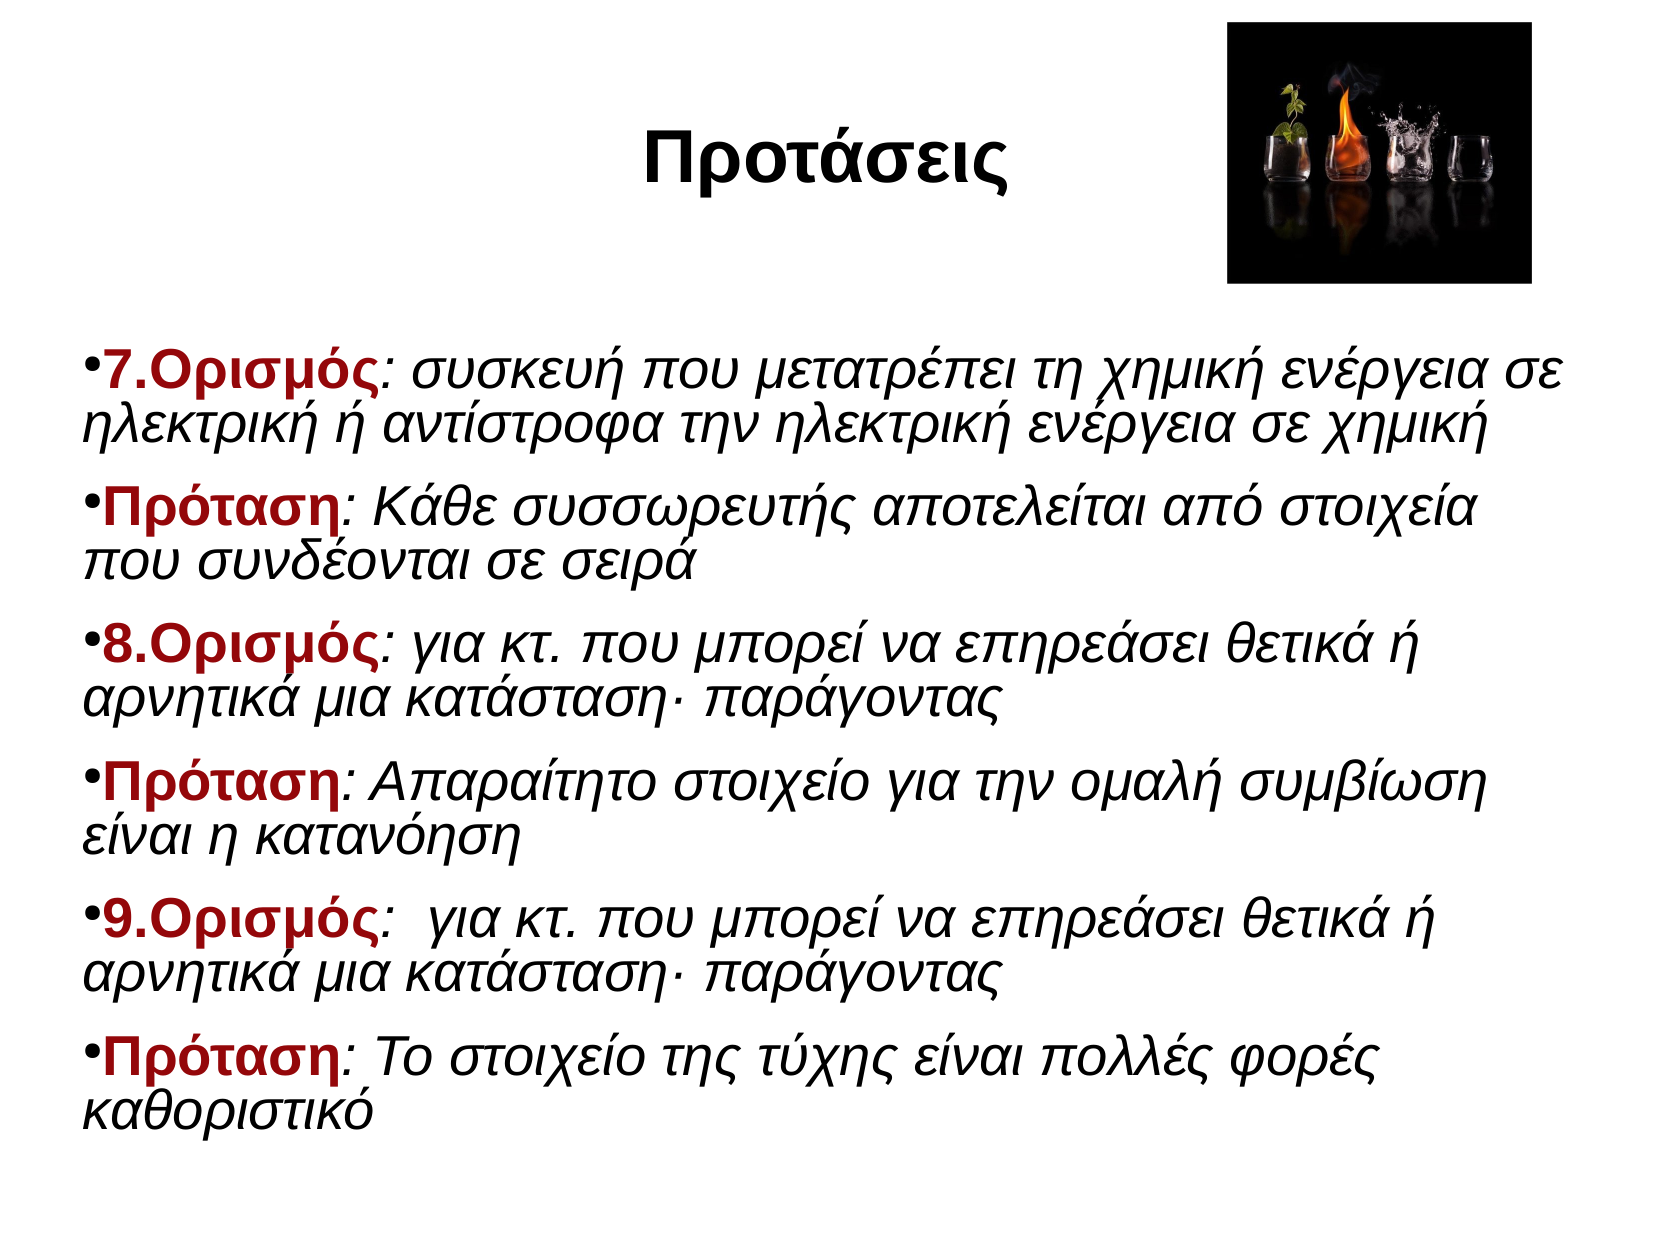

# Προτάσεις
7.Ορισμός: συσκευή που μετατρέπει τη χημική ενέργεια σε ηλεκτρική ή αντίστροφα την ηλεκτρική ενέργεια σε χημική
Πρόταση: Κάθε συσσωρευτής αποτελείται από στοιχεία που συνδέονται σε σειρά
8.Ορισμός: για κτ. που μπορεί να επηρεάσει θετικά ή αρνητικά μια κατάσταση· παράγοντας
Πρόταση: Απαραίτητο στοιχείο για την ομαλή συμβίωση είναι η κατανόηση
9.Ορισμός: για κτ. που μπορεί να επηρεάσει θετικά ή αρνητικά μια κατάσταση· παράγοντας
Πρόταση: Το στοιχείο της τύχης είναι πολλές φορές καθοριστικό